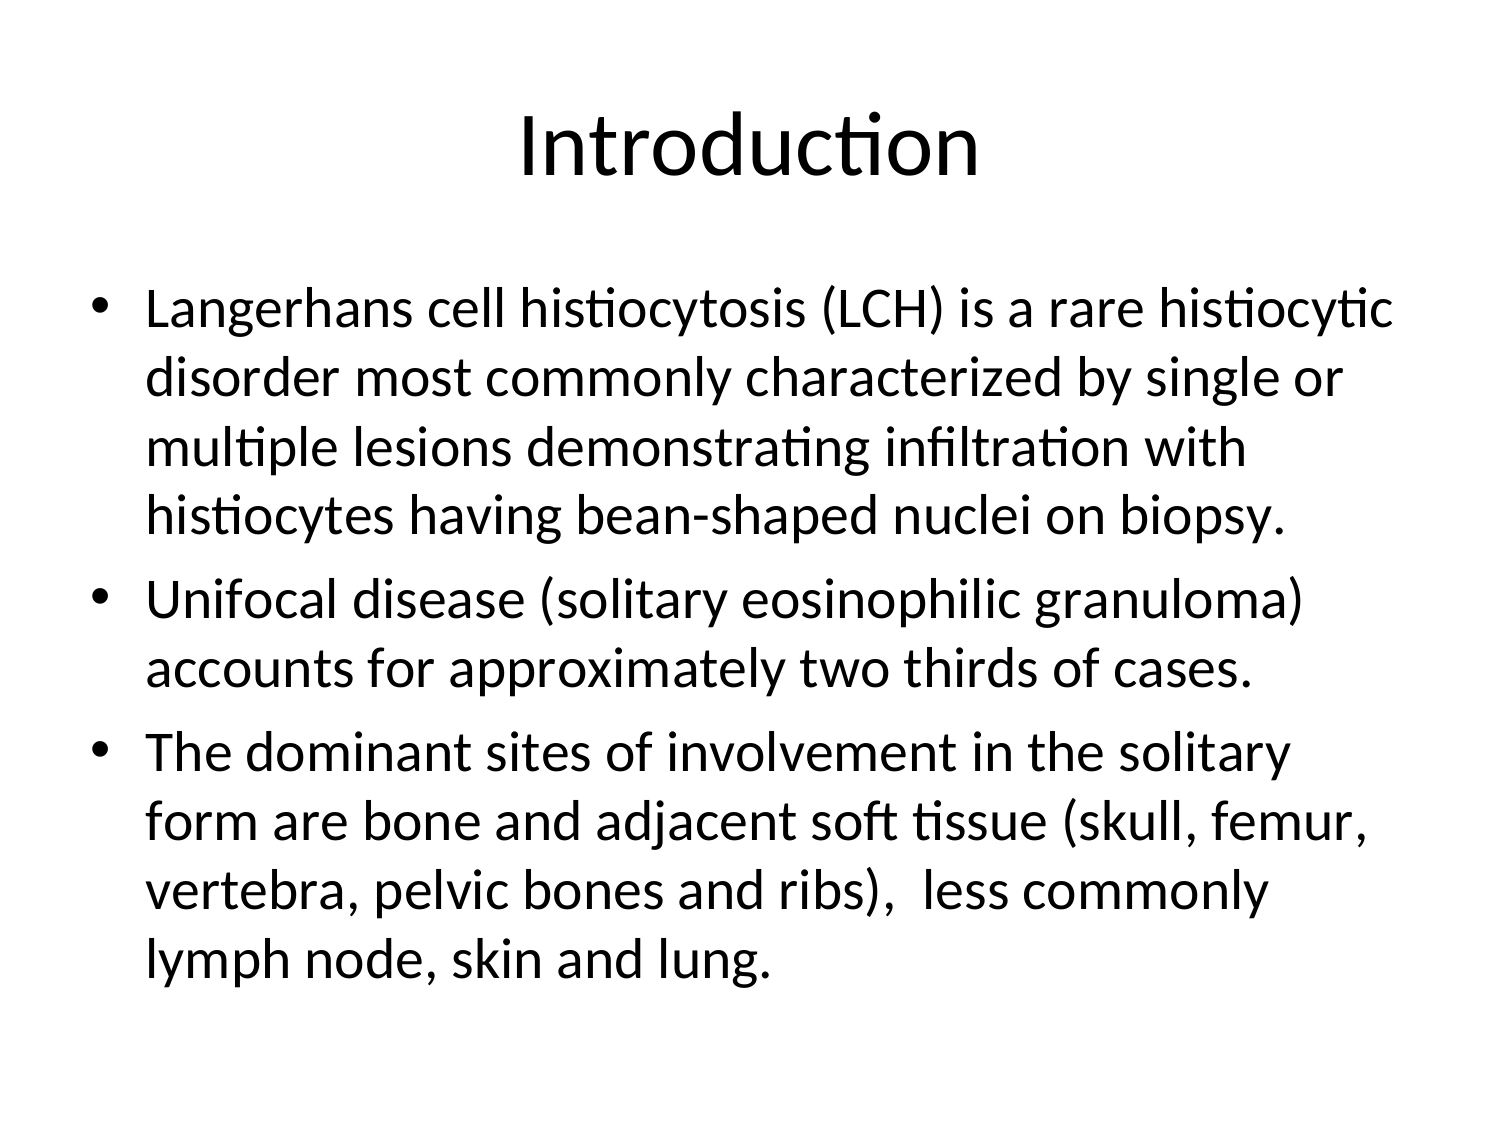

# Introduction
Langerhans cell histiocytosis (LCH) is a rare histiocytic disorder most commonly characterized by single or multiple lesions demonstrating infiltration with histiocytes having bean-shaped nuclei on biopsy.
Unifocal disease (solitary eosinophilic granuloma) accounts for approximately two thirds of cases.
The dominant sites of involvement in the solitary form are bone and adjacent soft tissue (skull, femur, vertebra, pelvic bones and ribs), less commonly lymph node, skin and lung.